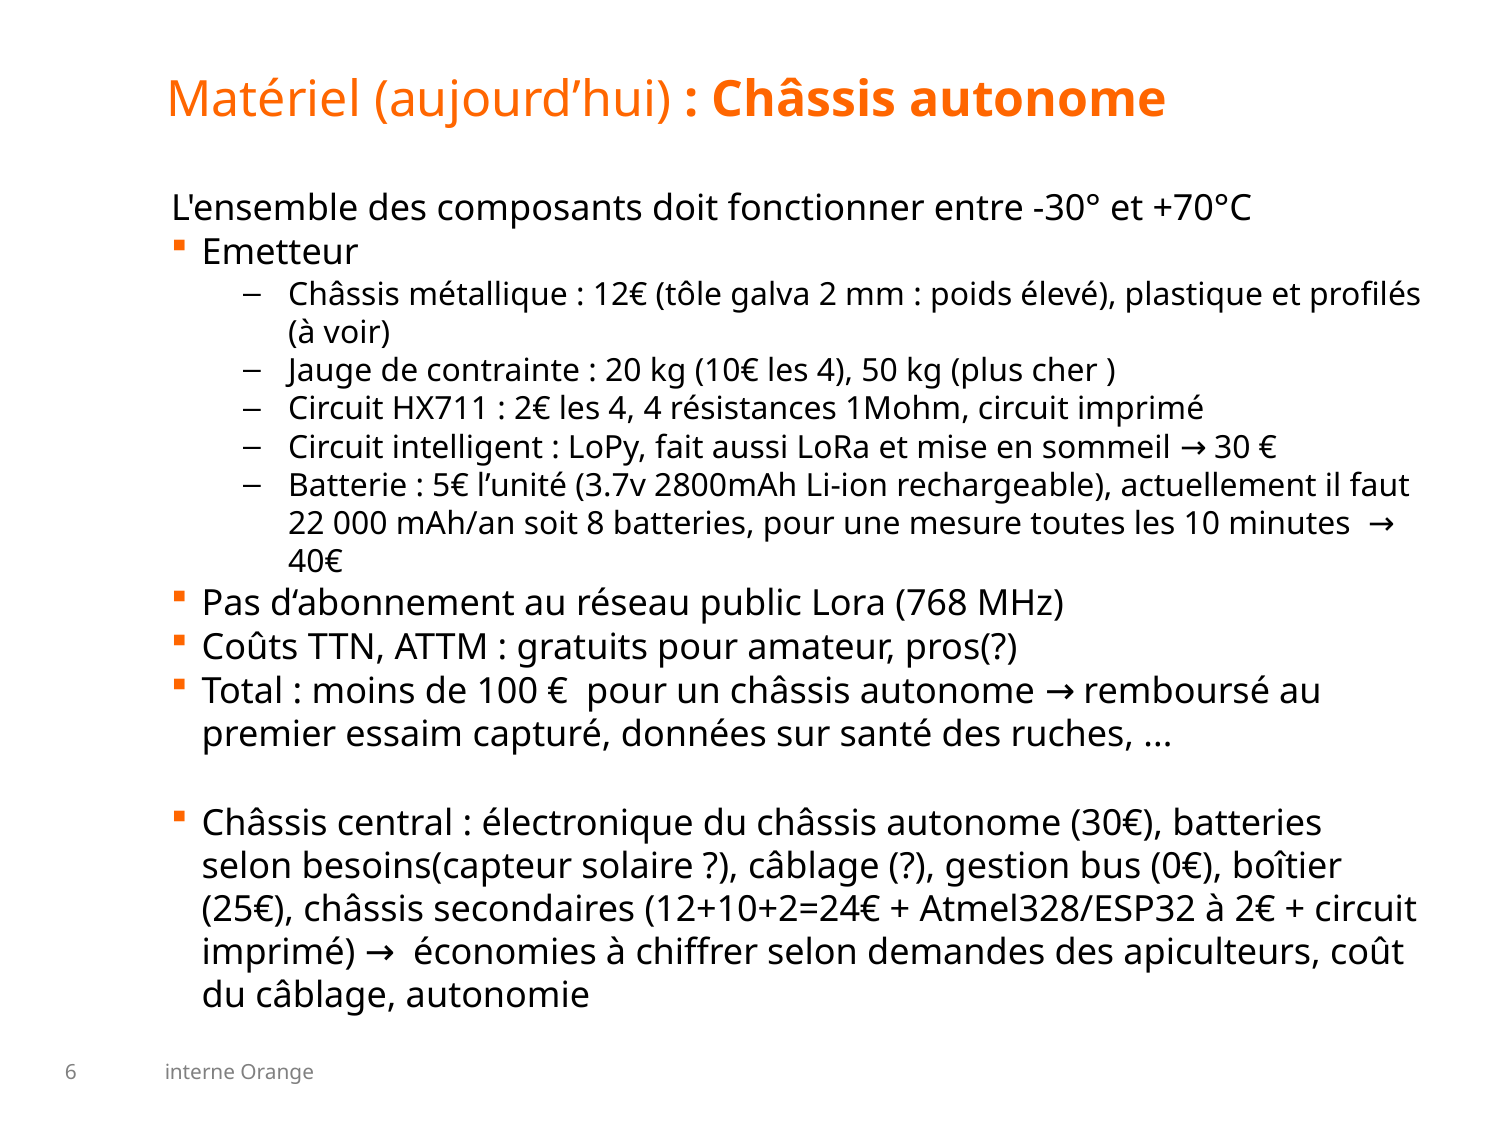

Matériel (aujourd’hui) : Châssis autonome
# L'ensemble des composants doit fonctionner entre -30° et +70°C
Emetteur
Châssis métallique : 12€ (tôle galva 2 mm : poids élevé), plastique et profilés (à voir)
Jauge de contrainte : 20 kg (10€ les 4), 50 kg (plus cher )
Circuit HX711 : 2€ les 4, 4 résistances 1Mohm, circuit imprimé
Circuit intelligent : LoPy, fait aussi LoRa et mise en sommeil → 30 €
Batterie : 5€ l’unité (3.7v 2800mAh Li-ion rechargeable), actuellement il faut 22 000 mAh/an soit 8 batteries, pour une mesure toutes les 10 minutes → 40€
Pas d‘abonnement au réseau public Lora (768 MHz)
Coûts TTN, ATTM : gratuits pour amateur, pros(?)
Total : moins de 100 € pour un châssis autonome → remboursé au premier essaim capturé, données sur santé des ruches, ...
Châssis central : électronique du châssis autonome (30€), batteries selon besoins(capteur solaire ?), câblage (?), gestion bus (0€), boîtier (25€), châssis secondaires (12+10+2=24€ + Atmel328/ESP32 à 2€ + circuit imprimé) → économies à chiffrer selon demandes des apiculteurs, coût du câblage, autonomie